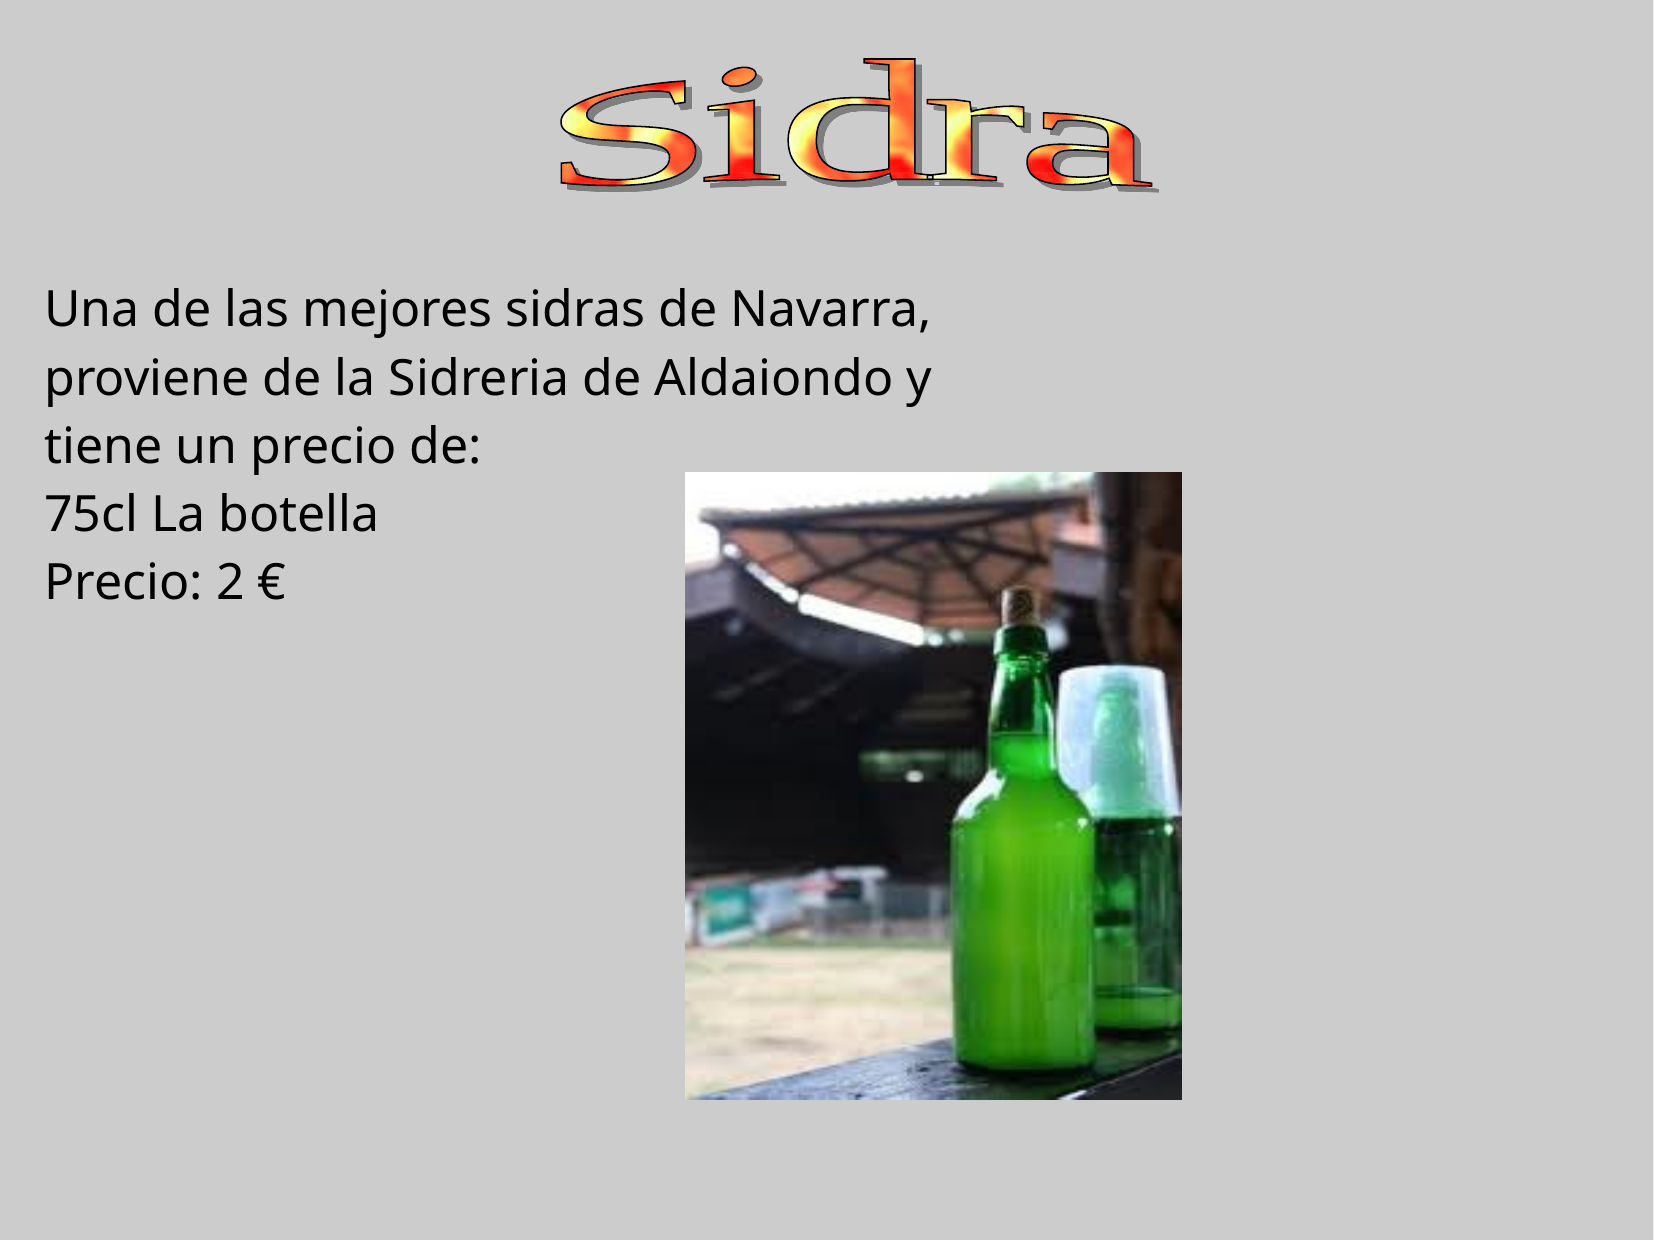

Sidra
Una de las mejores sidras de Navarra,
proviene de la Sidreria de Aldaiondo y
tiene un precio de:
75cl La botella
Precio: 2 €